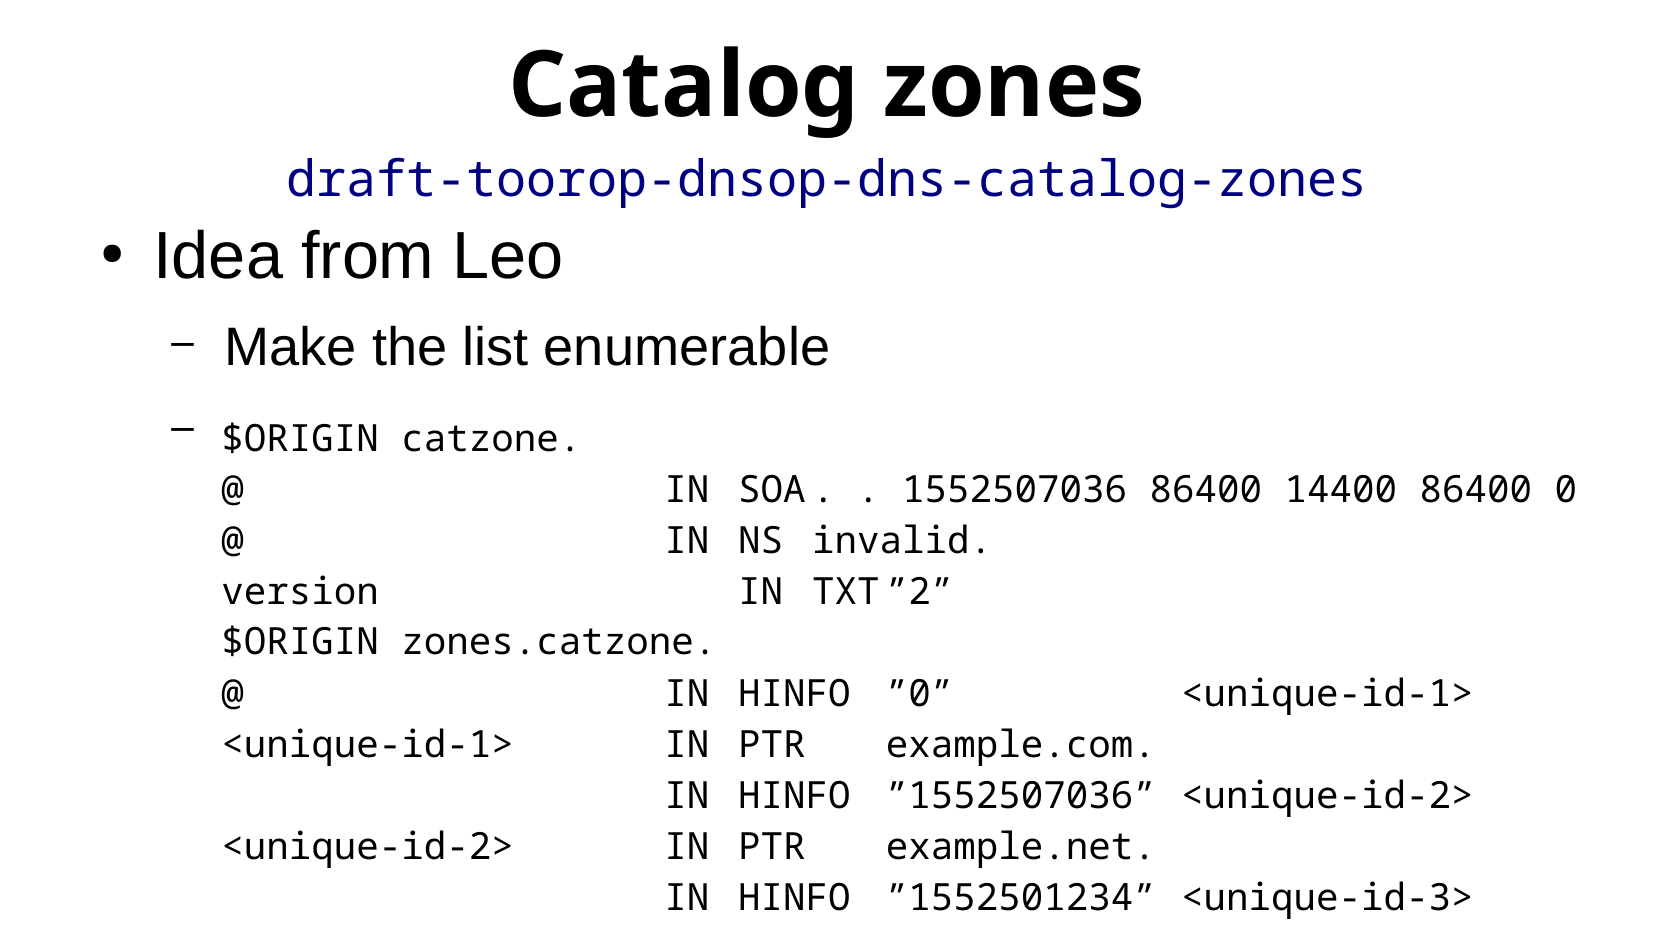

Catalog zones
draft-toorop-dnsop-dns-catalog-zones
# Idea from Leo
Make the list enumerable
$ORIGIN catzone.
@						IN	SOA	. . 1552507036 86400 14400 86400 0
@						IN	NS	invalid.
version					IN	TXT	”2”
$ORIGIN zones.catzone.
@						IN	HINFO	”0”				<unique-id-1>
<unique-id-1>			IN	PTR		example.com.
						IN	HINFO	”1552507036”	<unique-id-2>
<unique-id-2>			IN	PTR		example.net.
						IN	HINFO	”1552501234”	<unique-id-3>
<unique-id-3>			IN	PTR		example.org.
						IN	HINFO	”1552505432”	@